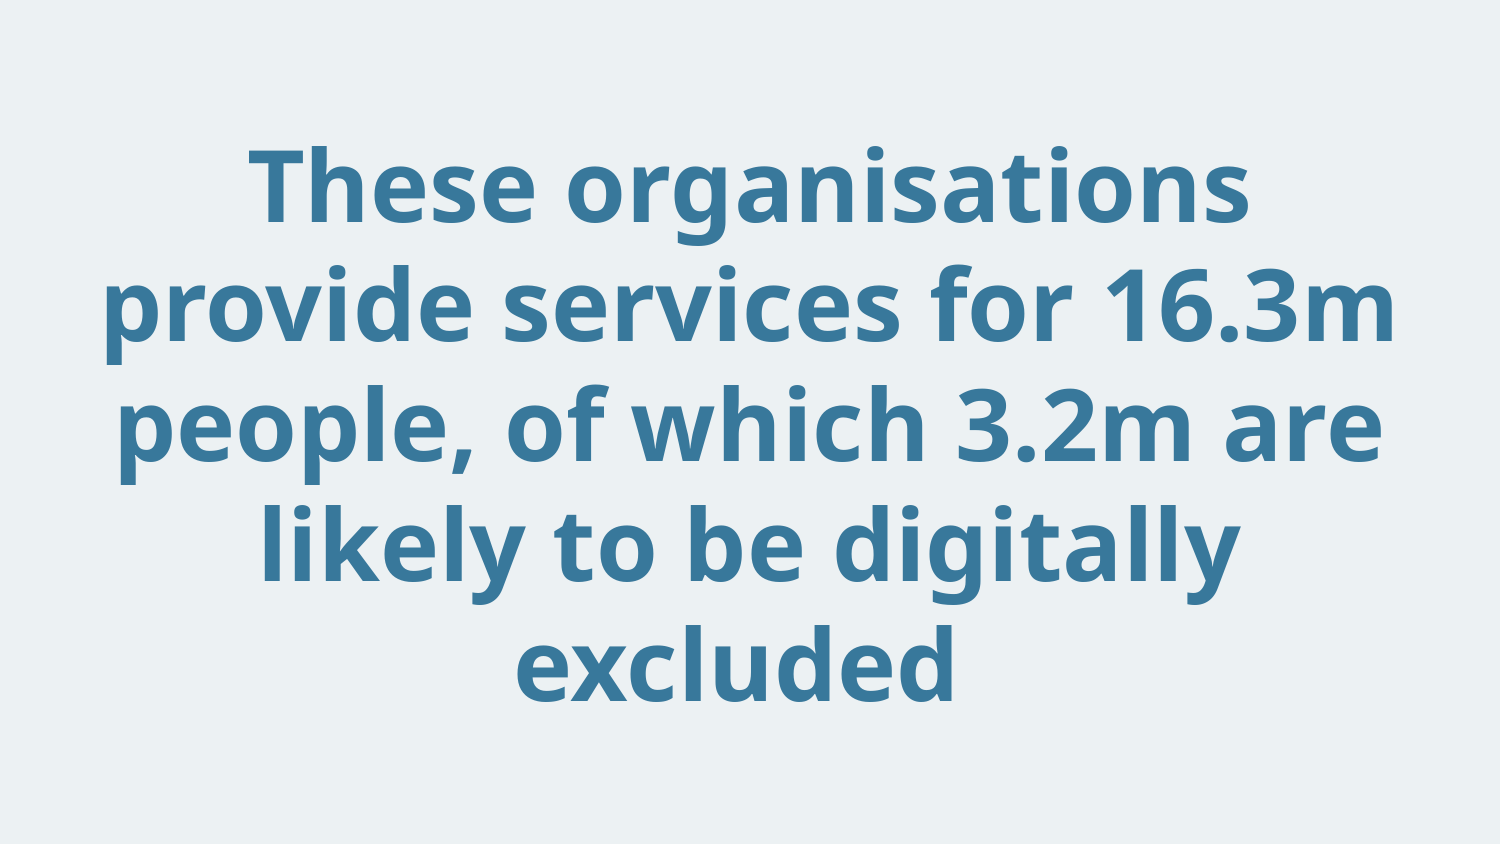

# These organisations provide services for 16.3m people, of which 3.2m are likely to be digitally excluded